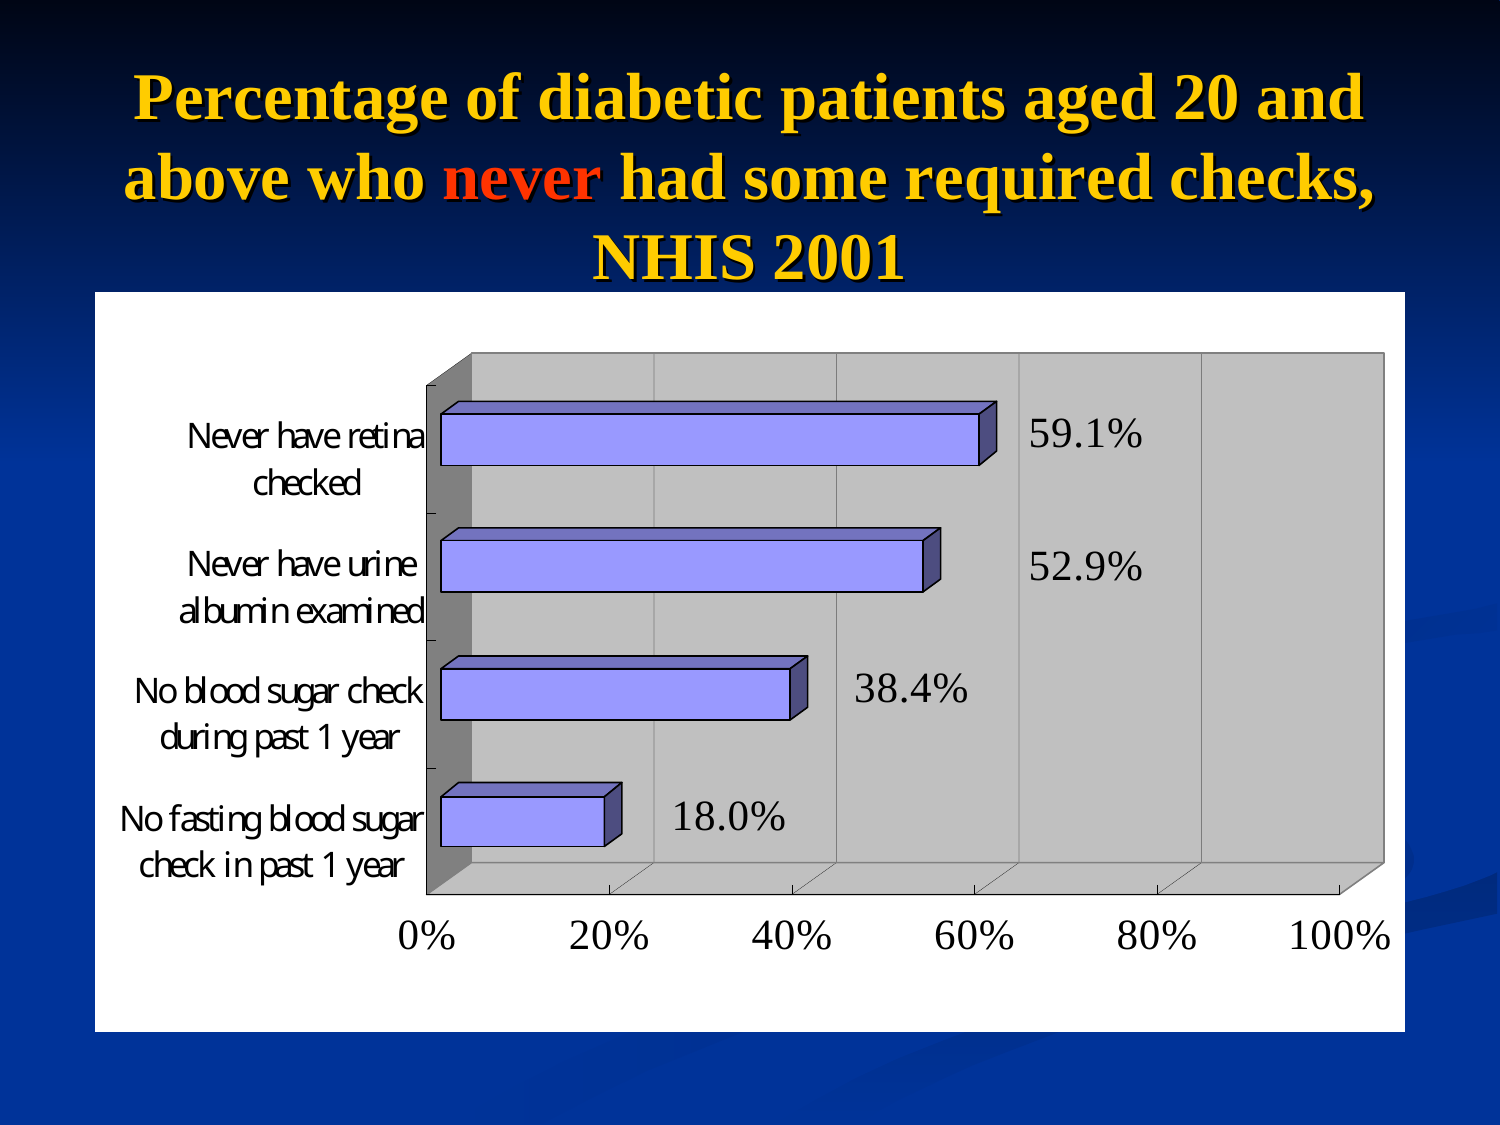

# Percentage of diabetic patients aged 20 and above who never had some required checks, NHIS 2001